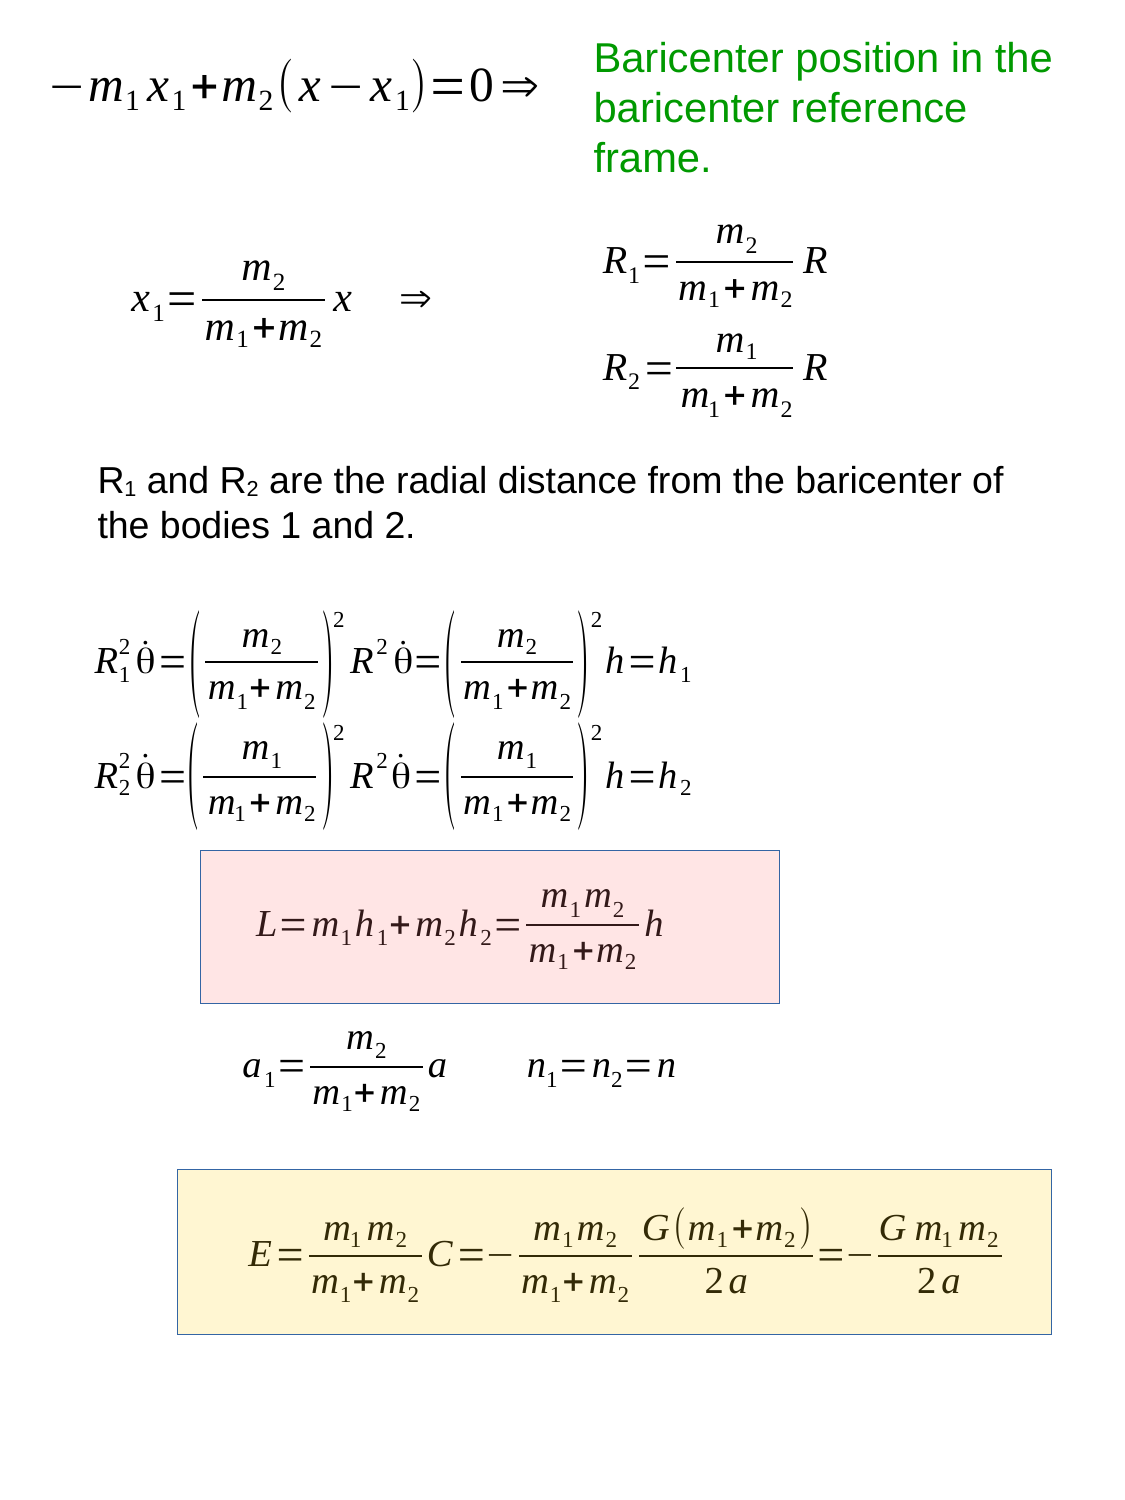

Baricenter position in the baricenter reference frame.
R1 and R2 are the radial distance from the baricenter of the bodies 1 and 2.